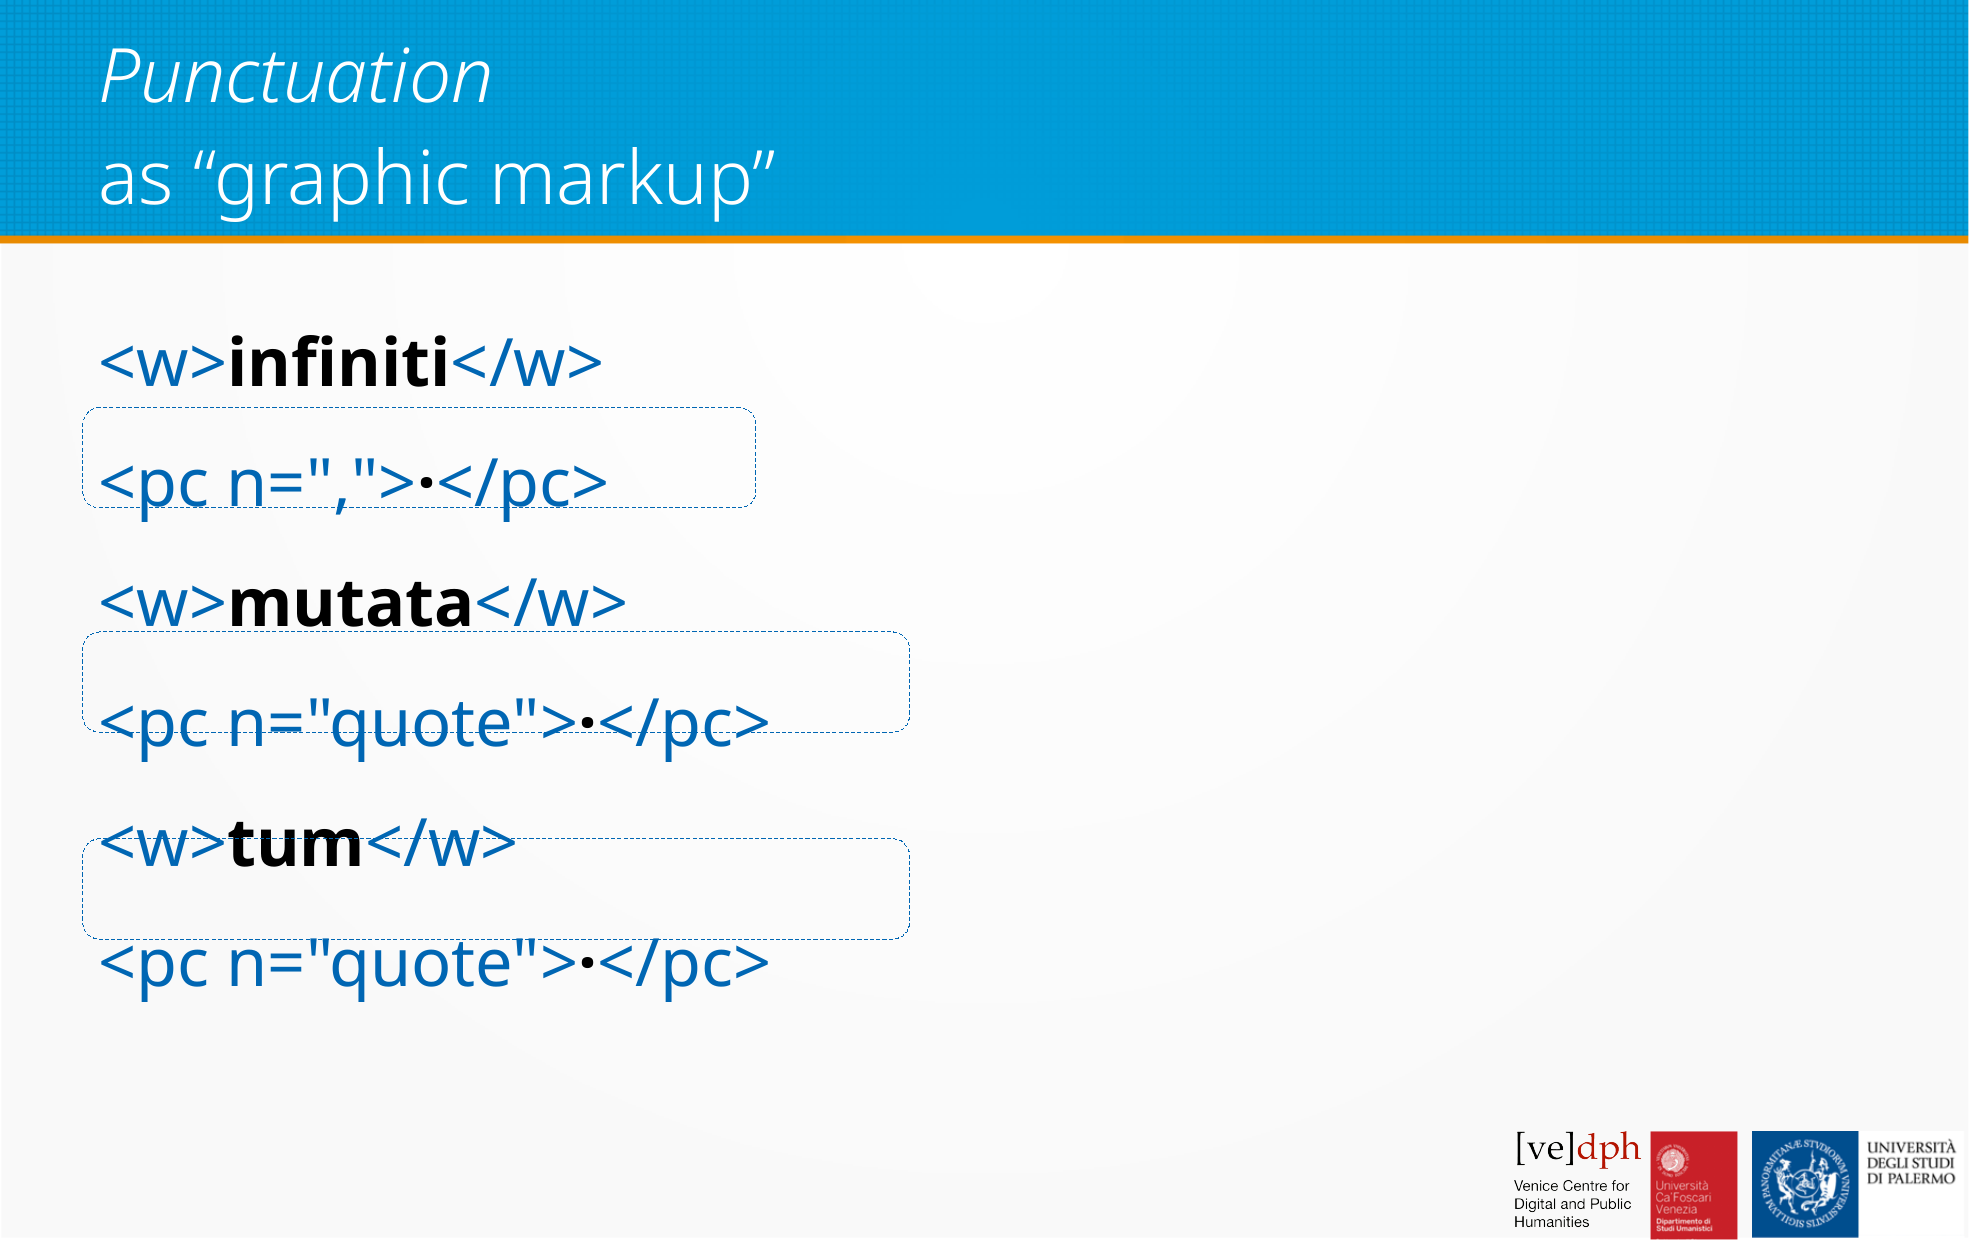

# Punctuation as “graphic markup”
<w>infiniti</w>
<pc n=",">·</pc>
<w>mutata</w>
<pc n="quote">·</pc>
<w>tum</w>
<pc n="quote">·</pc>